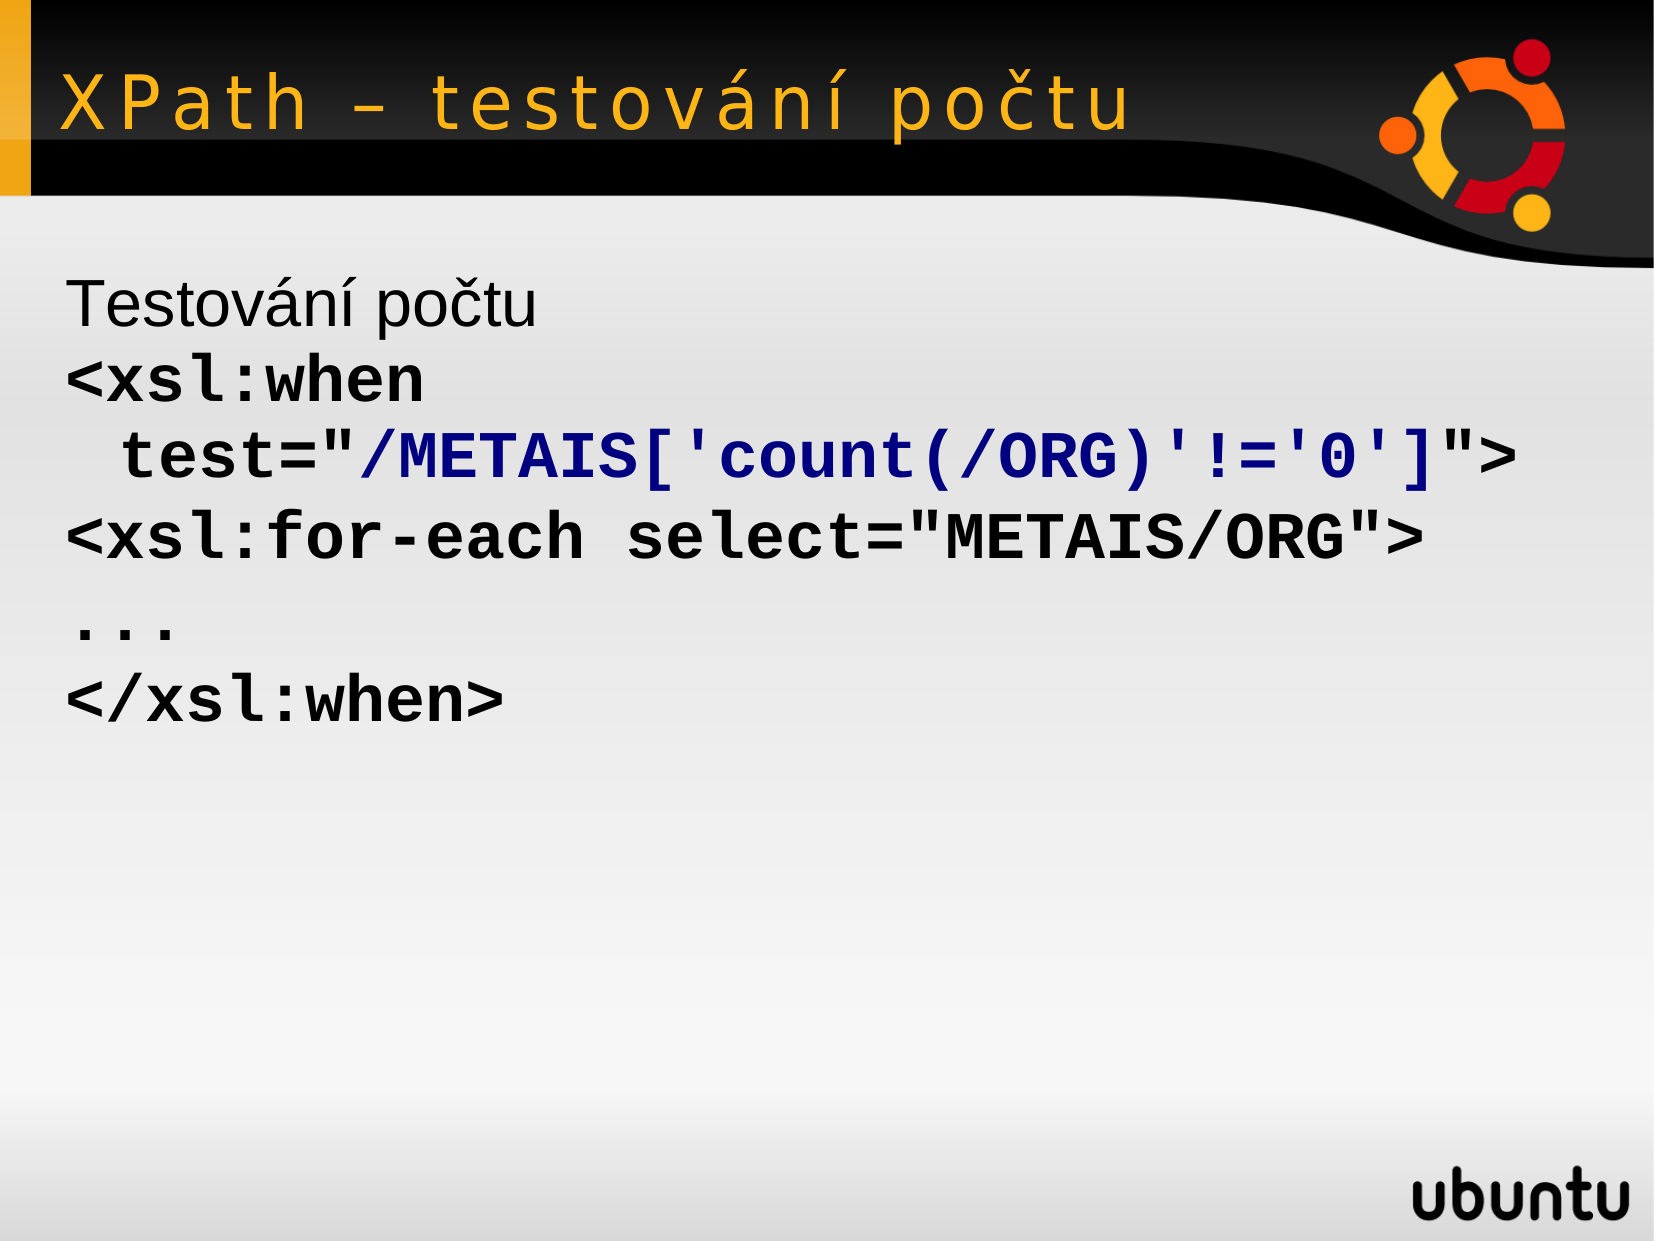

# XPath – testování počtu
Testování počtu
<xsl:when test="/METAIS['count(/ORG)'!='0']">
<xsl:for-each select="METAIS/ORG">
...
</xsl:when>